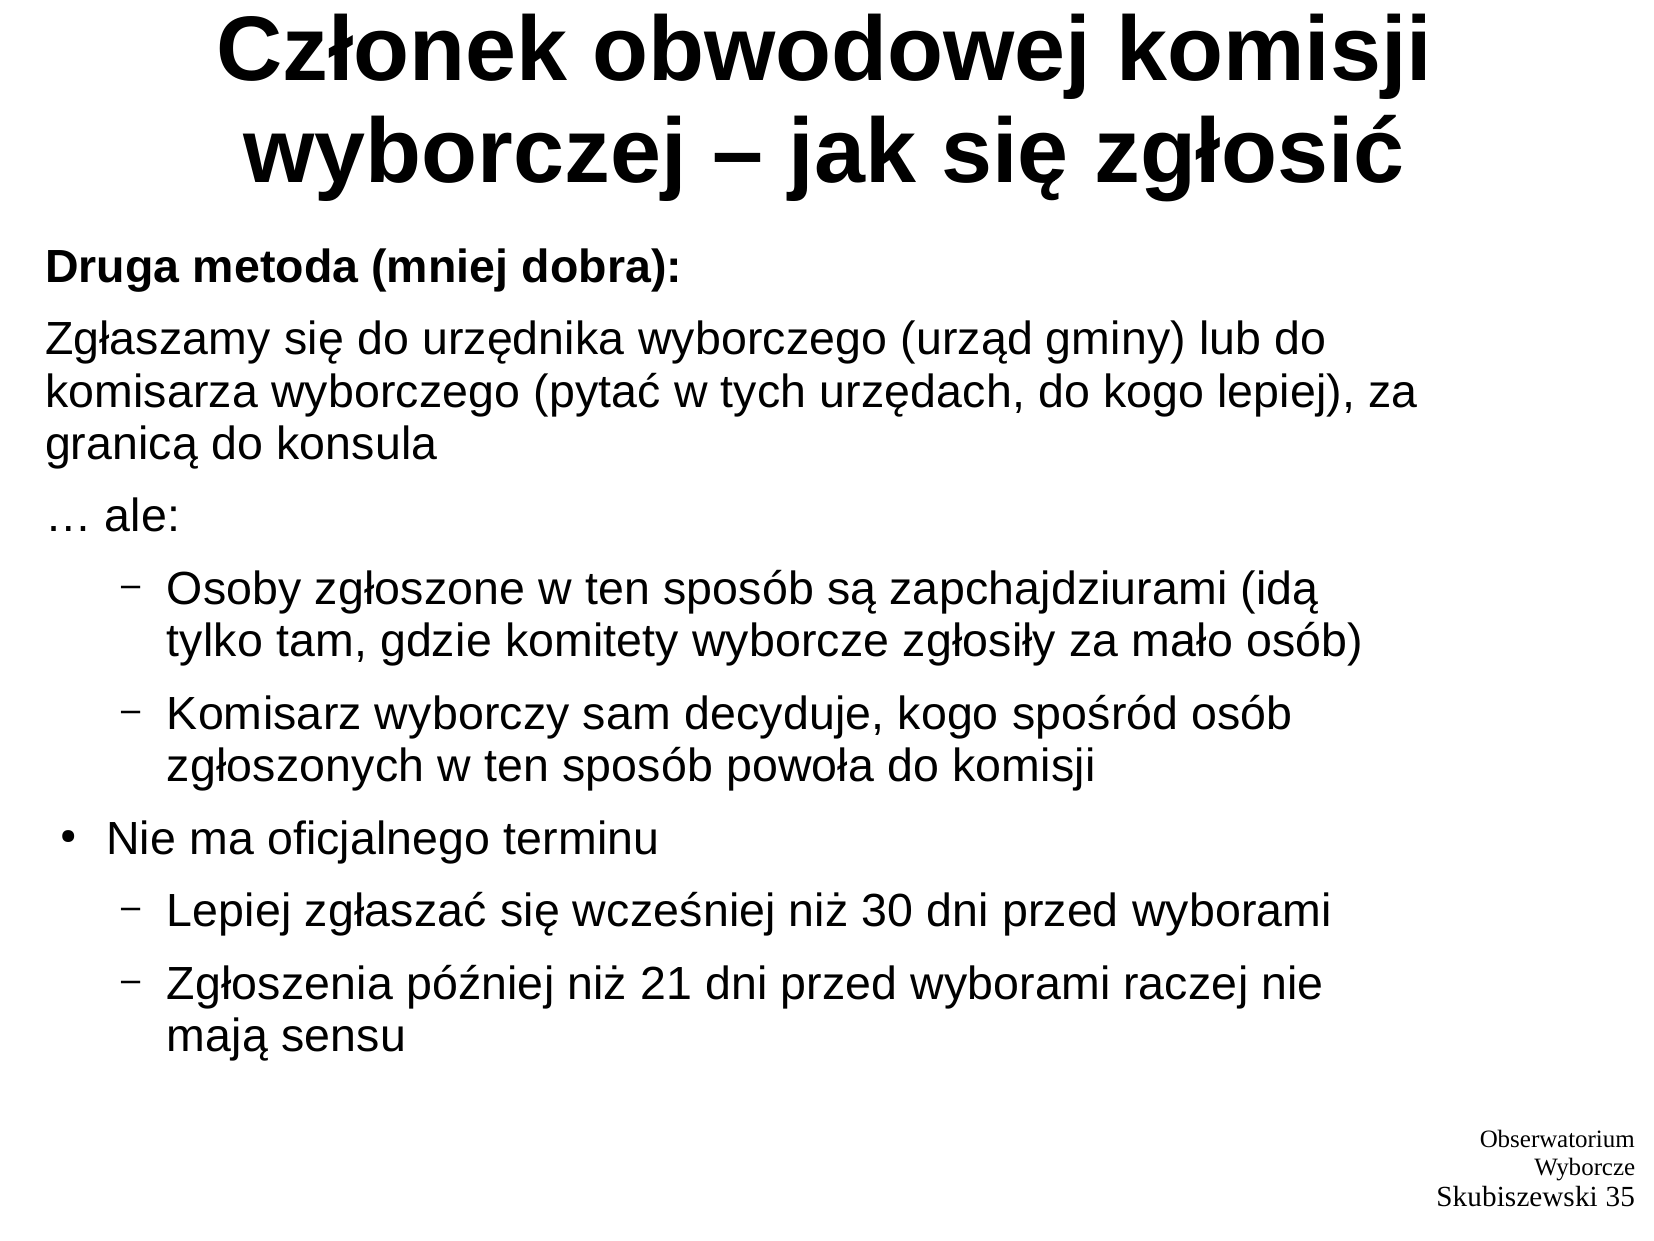

# Członek obwodowej komisji wyborczej – jak się zgłosić
Druga metoda (mniej dobra):
Zgłaszamy się do urzędnika wyborczego (urząd gminy) lub do komisarza wyborczego (pytać w tych urzędach, do kogo lepiej), za granicą do konsula
… ale:
Osoby zgłoszone w ten sposób są zapchajdziurami (idą tylko tam, gdzie komitety wyborcze zgłosiły za mało osób)
Komisarz wyborczy sam decyduje, kogo spośród osób zgłoszonych w ten sposób powoła do komisji
Nie ma oficjalnego terminu
Lepiej zgłaszać się wcześniej niż 30 dni przed wyborami
Zgłoszenia później niż 21 dni przed wyborami raczej nie mają sensu
35